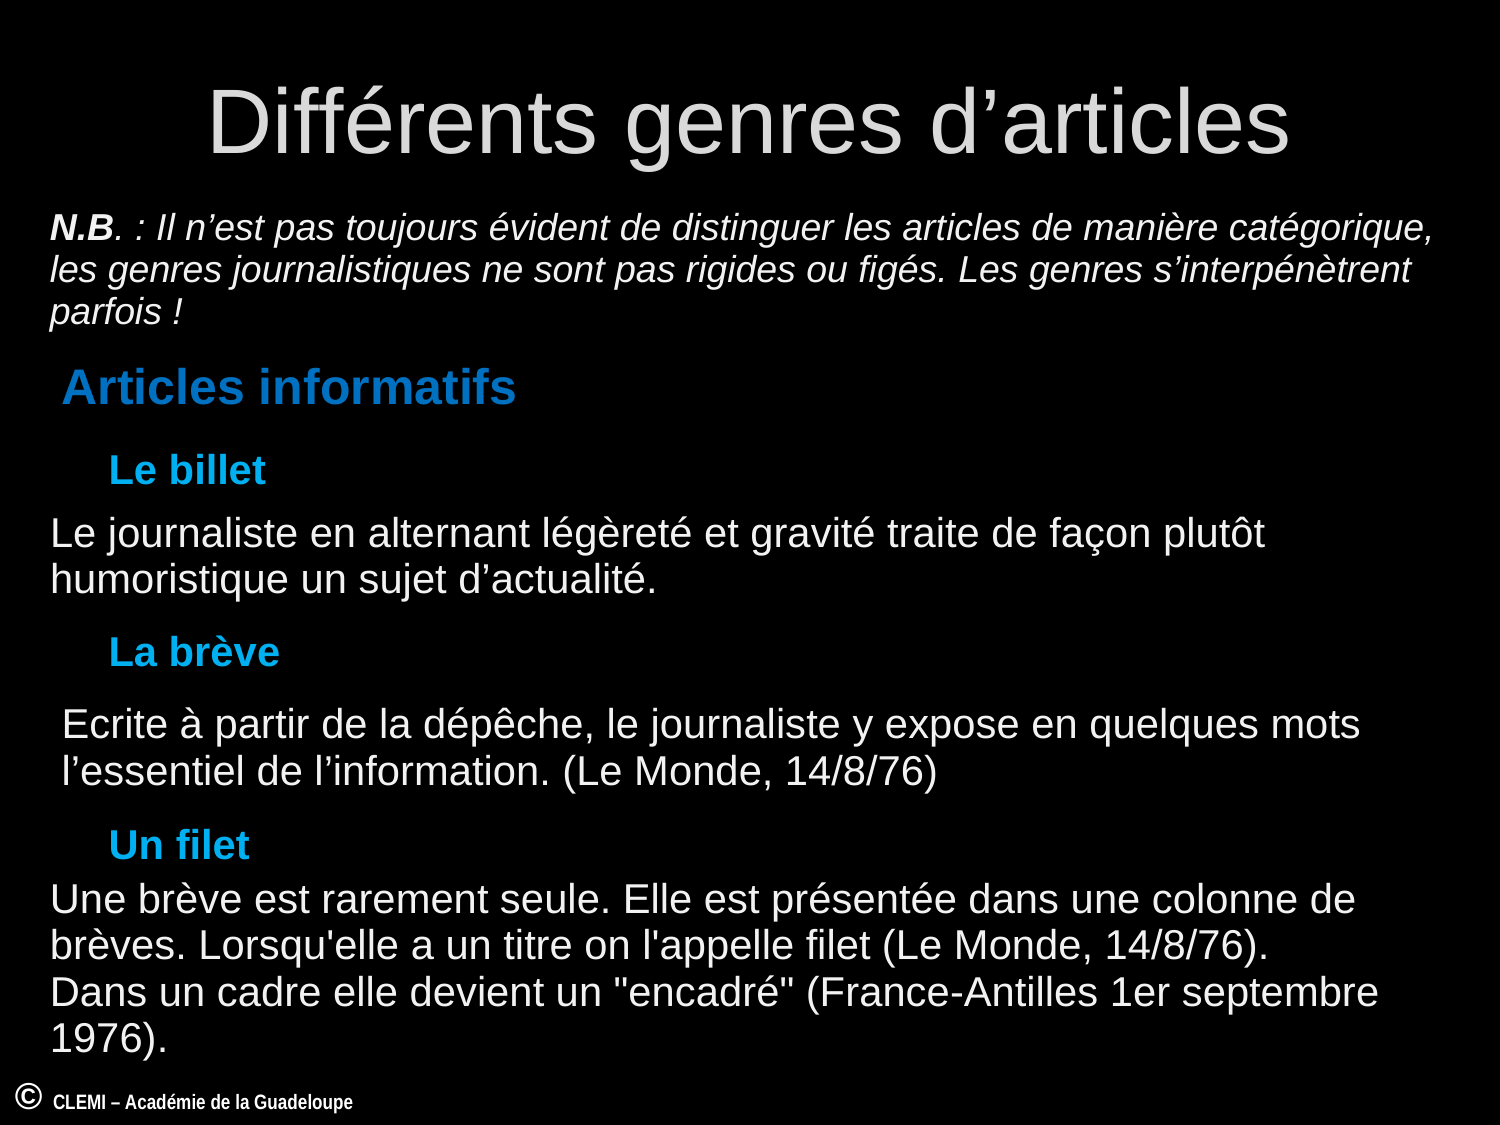

# Différents genres d’articles
N.B. : Il n’est pas toujours évident de distinguer les articles de manière catégorique, les genres journalistiques ne sont pas rigides ou figés. Les genres s’interpénètrent parfois !
Articles informatifs
Le billet
Le journaliste en alternant légèreté et gravité traite de façon plutôt humoristique un sujet d’actualité.
La brève
Ecrite à partir de la dépêche, le journaliste y expose en quelques mots l’essentiel de l’information. (Le Monde, 14/8/76)
Un filet
Une brève est rarement seule. Elle est présentée dans une colonne de brèves. Lorsqu'elle a un titre on l'appelle filet (Le Monde, 14/8/76).
Dans un cadre elle devient un "encadré" (France-Antilles 1er septembre 1976).
© CLEMI – Académie de la Guadeloupe